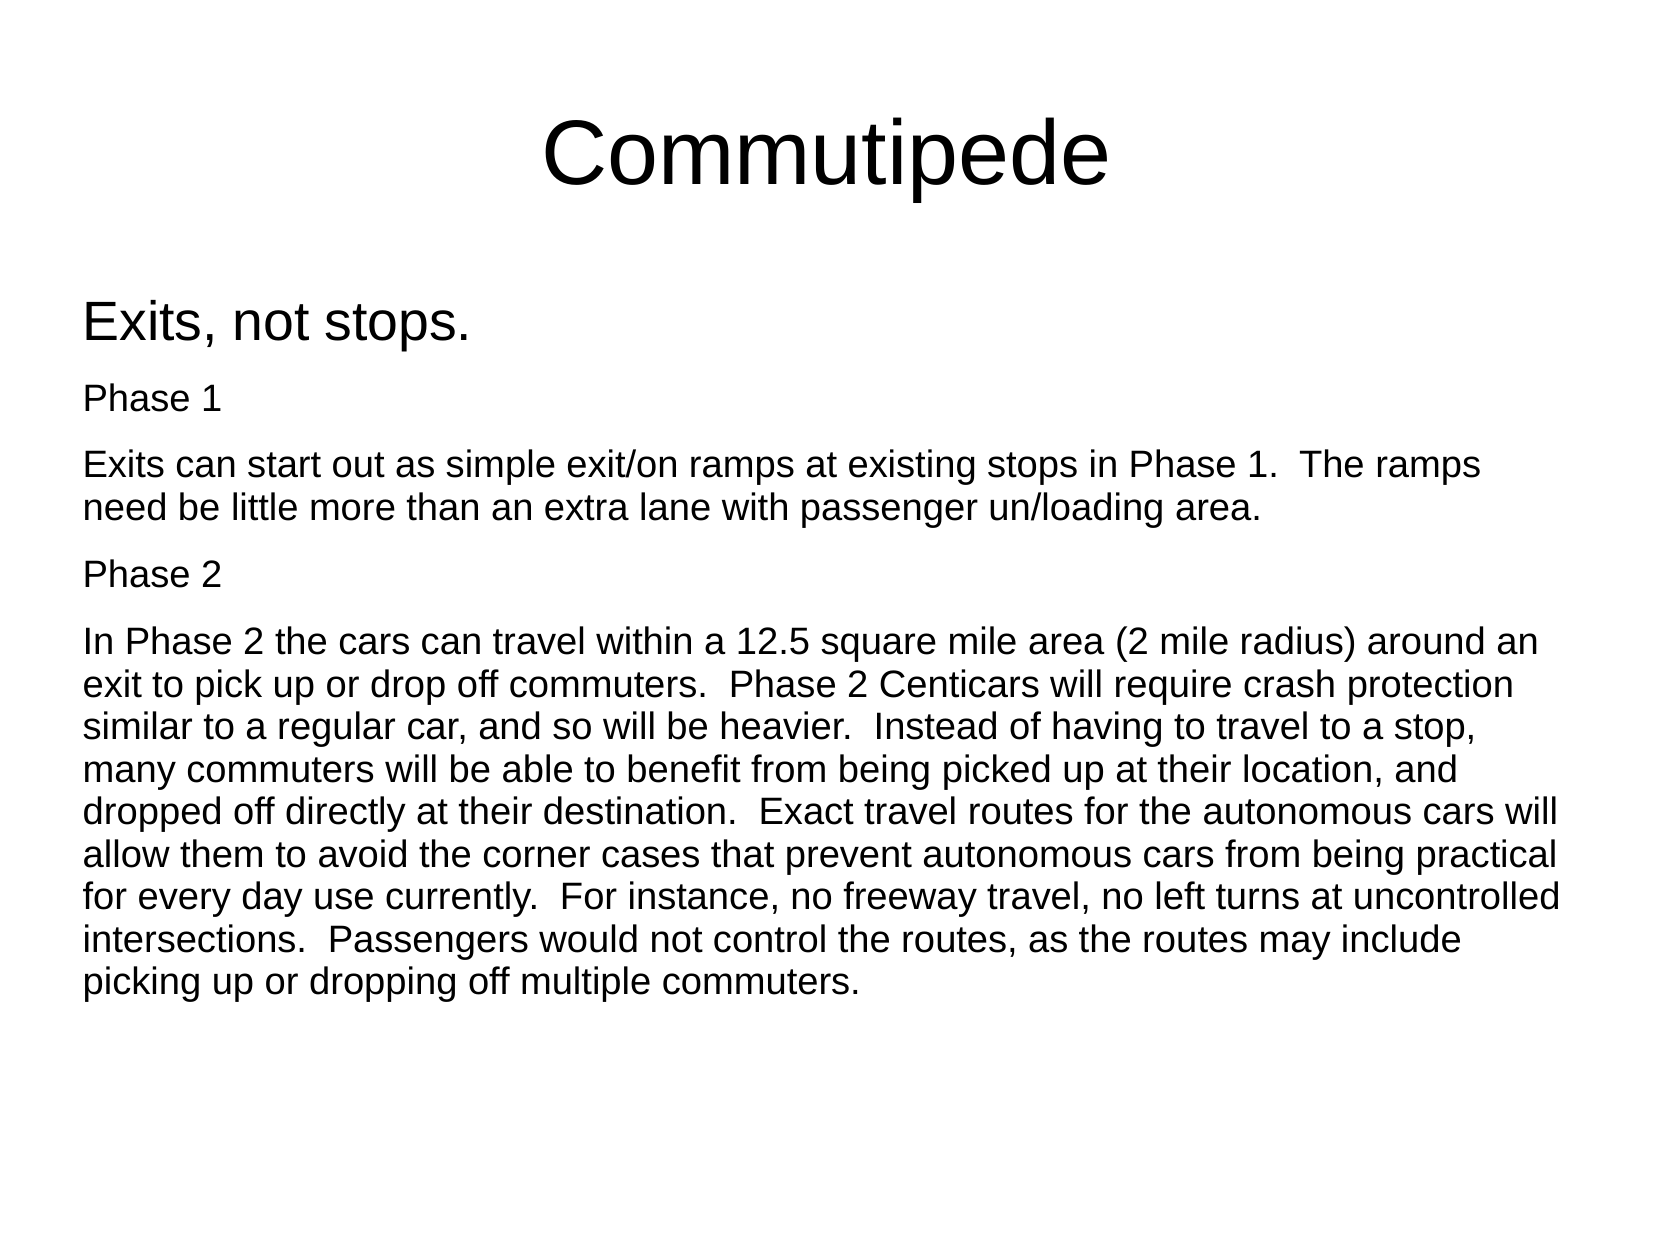

# Commutipede
Exits, not stops.
Phase 1
Exits can start out as simple exit/on ramps at existing stops in Phase 1. The ramps need be little more than an extra lane with passenger un/loading area.
Phase 2
In Phase 2 the cars can travel within a 12.5 square mile area (2 mile radius) around an exit to pick up or drop off commuters. Phase 2 Centicars will require crash protection similar to a regular car, and so will be heavier. Instead of having to travel to a stop, many commuters will be able to benefit from being picked up at their location, and dropped off directly at their destination. Exact travel routes for the autonomous cars will allow them to avoid the corner cases that prevent autonomous cars from being practical for every day use currently. For instance, no freeway travel, no left turns at uncontrolled intersections. Passengers would not control the routes, as the routes may include picking up or dropping off multiple commuters.